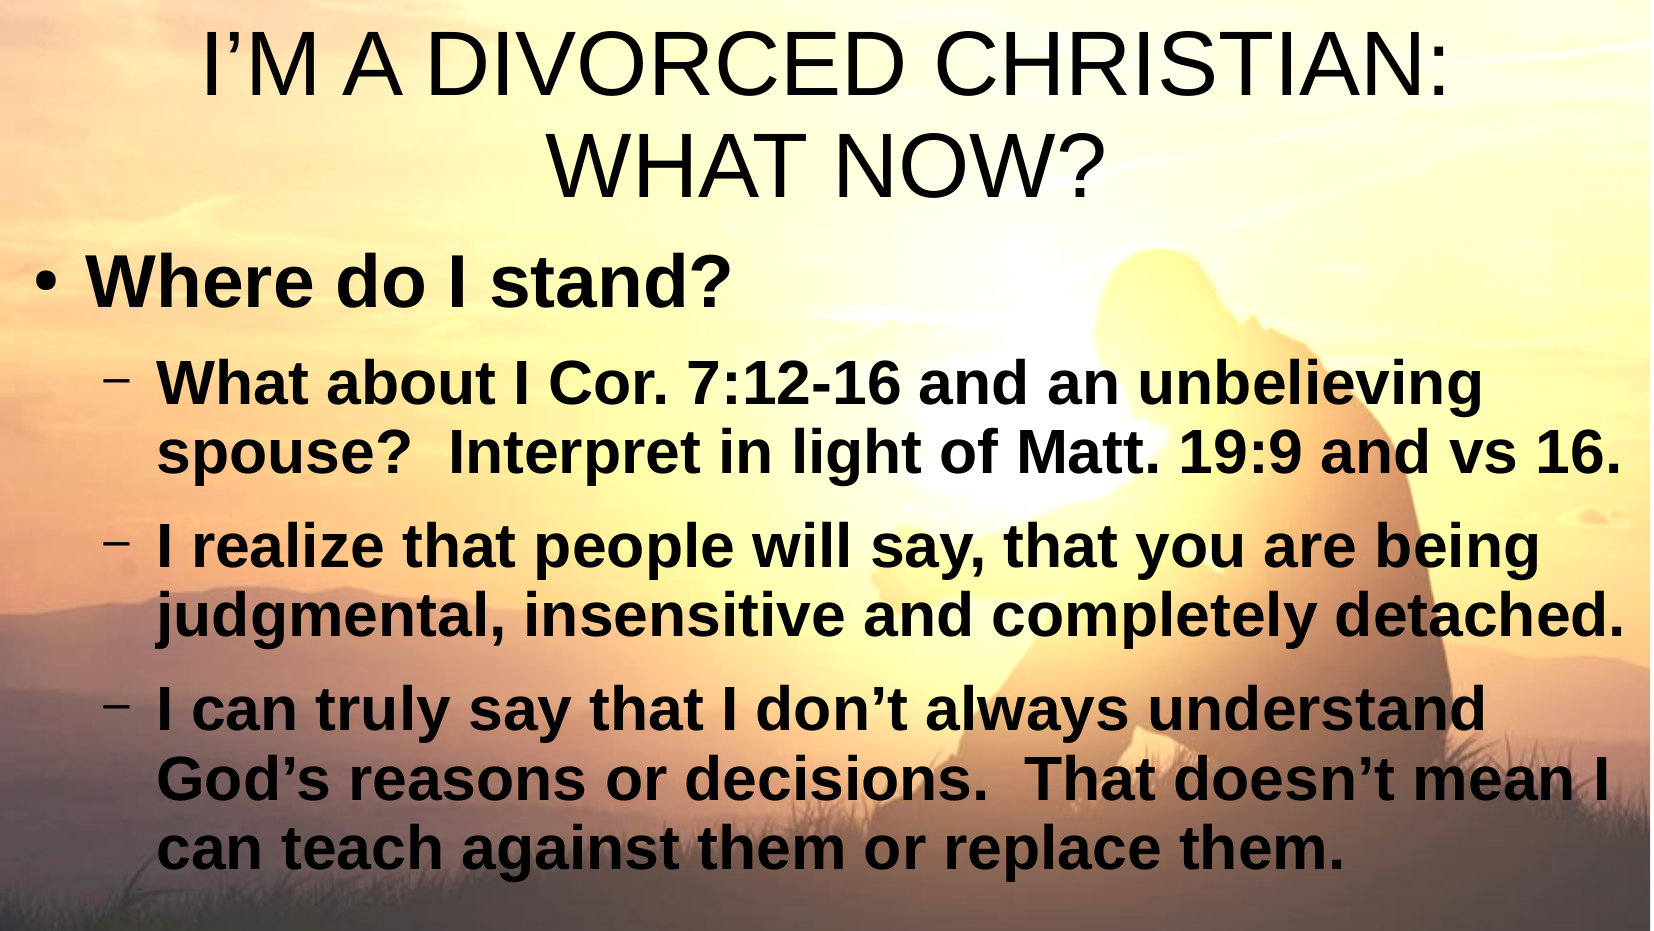

# I’M A DIVORCED CHRISTIAN: WHAT NOW?
Where do I stand?
What about I Cor. 7:12-16 and an unbelieving spouse? Interpret in light of Matt. 19:9 and vs 16.
I realize that people will say, that you are being judgmental, insensitive and completely detached.
I can truly say that I don’t always understand God’s reasons or decisions. That doesn’t mean I can teach against them or replace them.